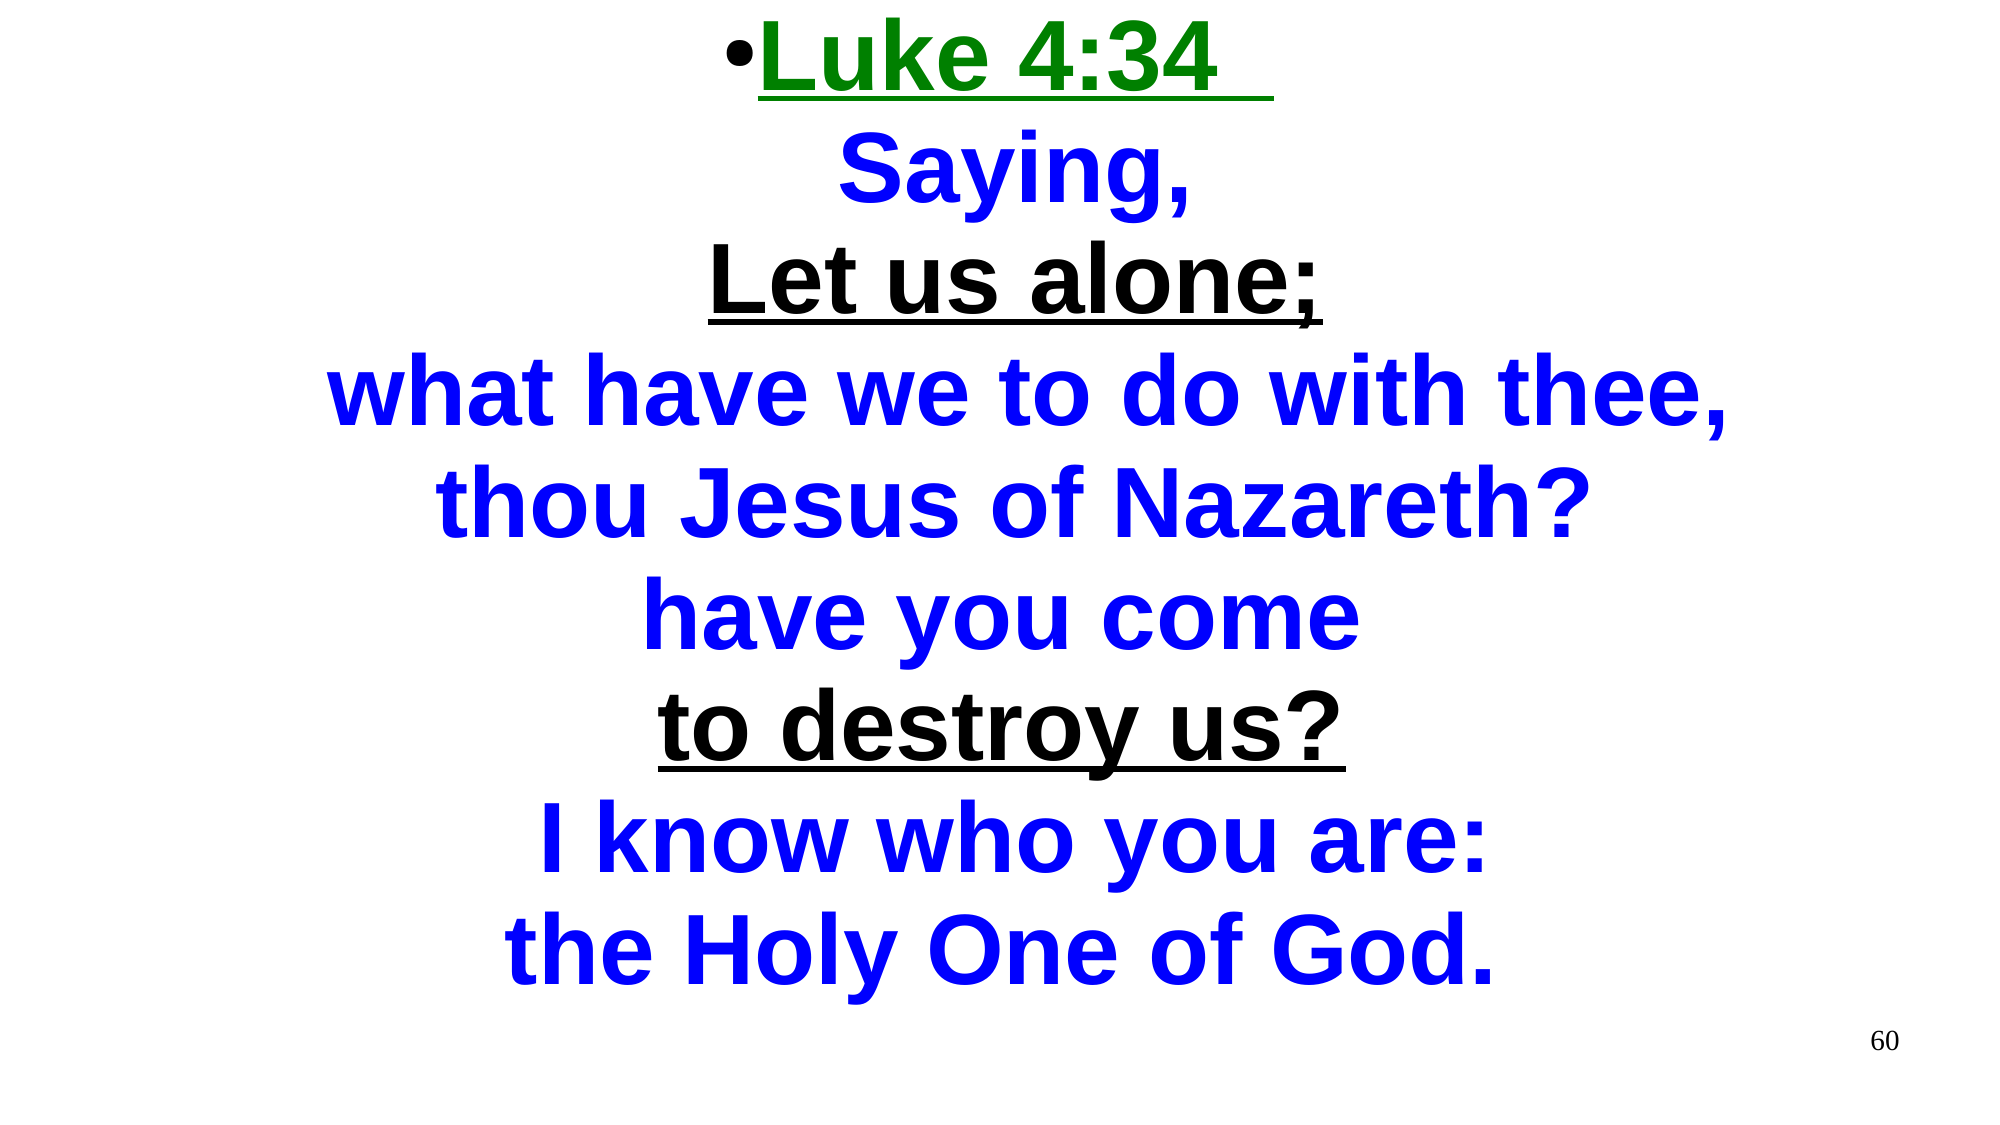

# Luke 4:34  Saying, Let us alone; what have we to do with thee, thou Jesus of Nazareth? have you come to destroy us? I know who you are: the Holy One of God.
60